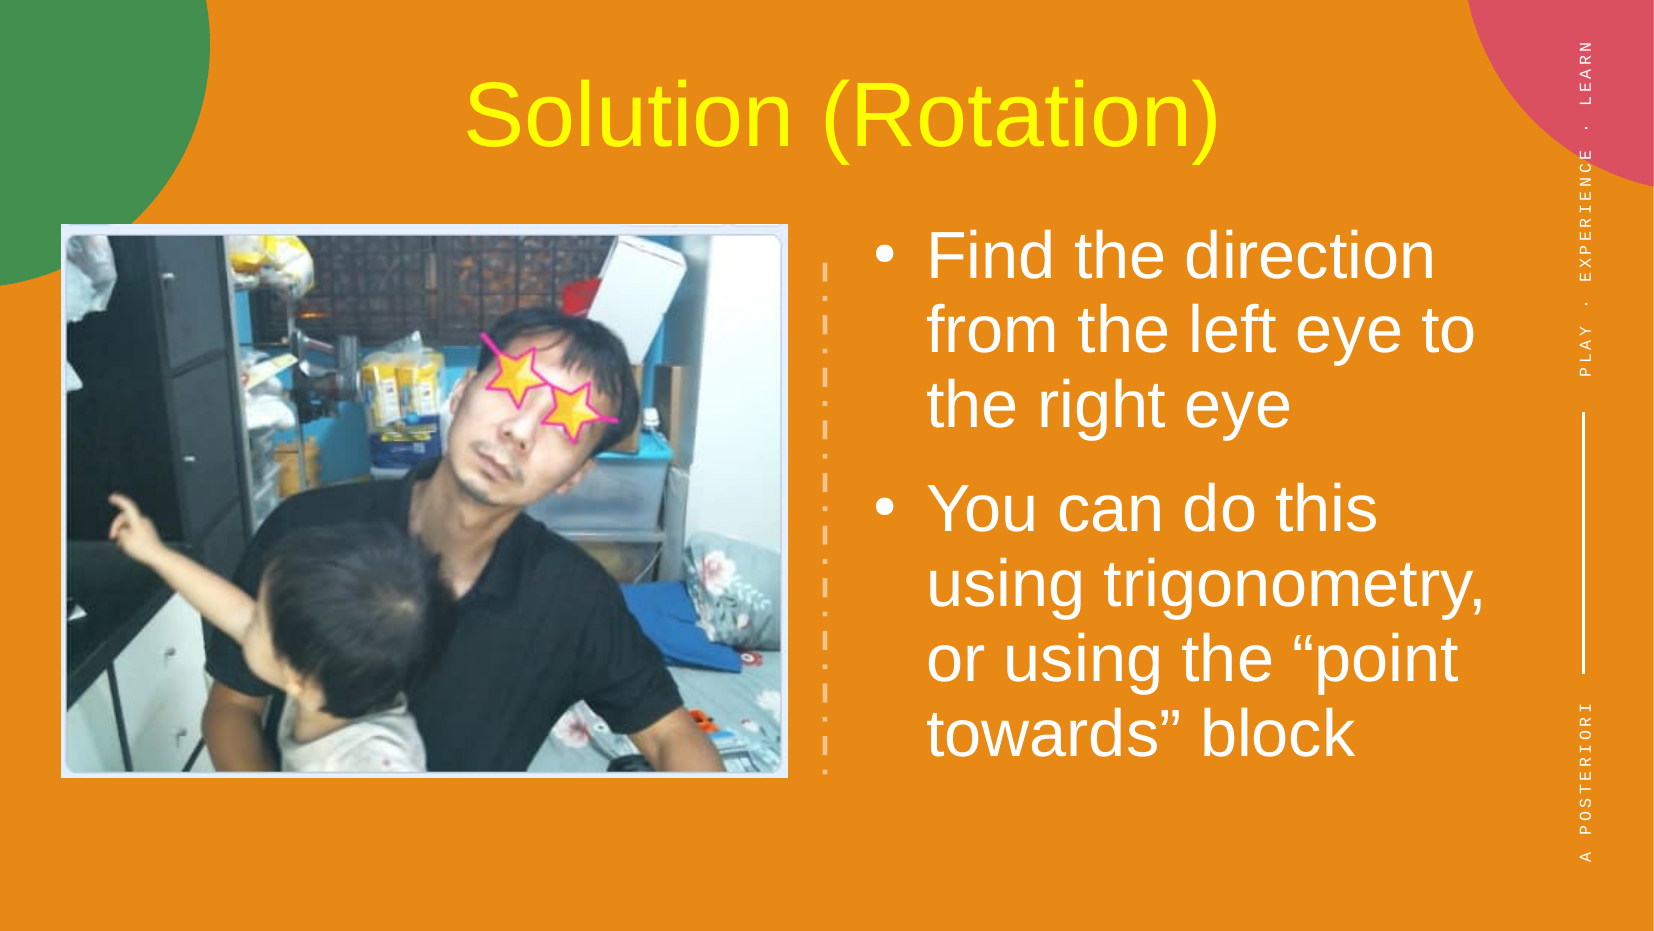

# Solution (Rotation)
Find the direction from the left eye to the right eye
You can do this using trigonometry, or using the “point towards” block